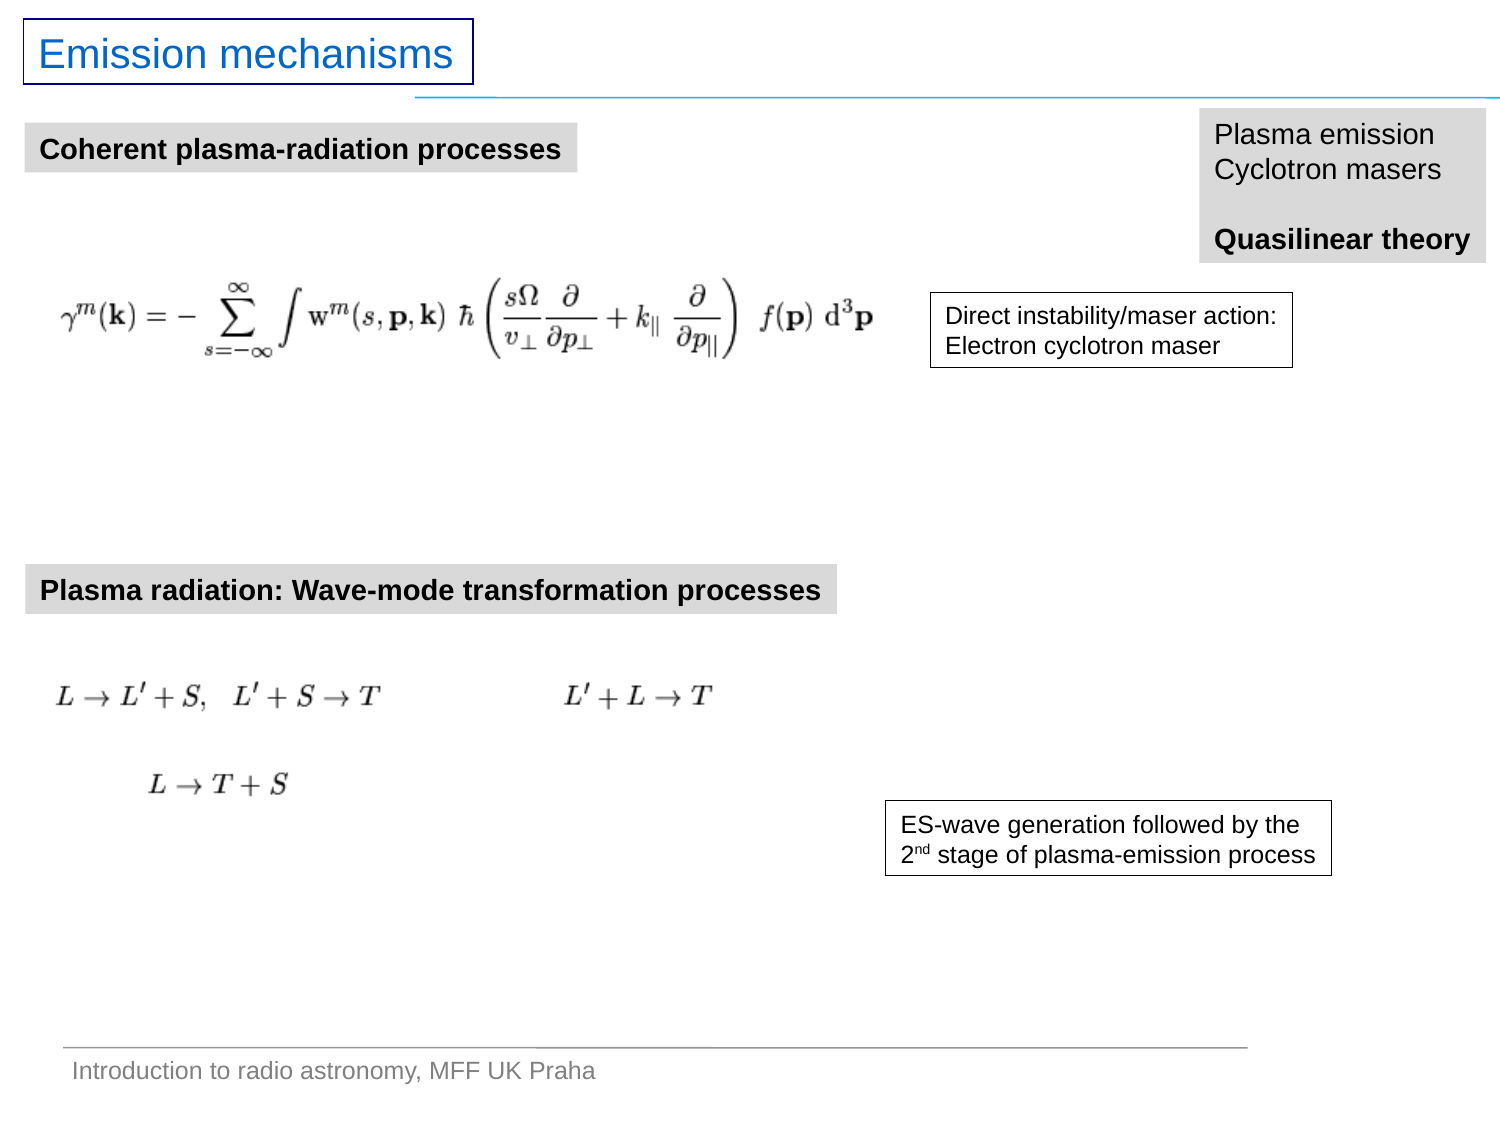

Emission mechanisms
Plasma emission
Cyclotron masers
Quasilinear theory
Coherent plasma-radiation processes
Direct instability/maser action:
Electron cyclotron maser
Plasma radiation: Wave-mode transformation processes
ES-wave generation followed by the
2nd stage of plasma-emission process
Introduction to radio astronomy